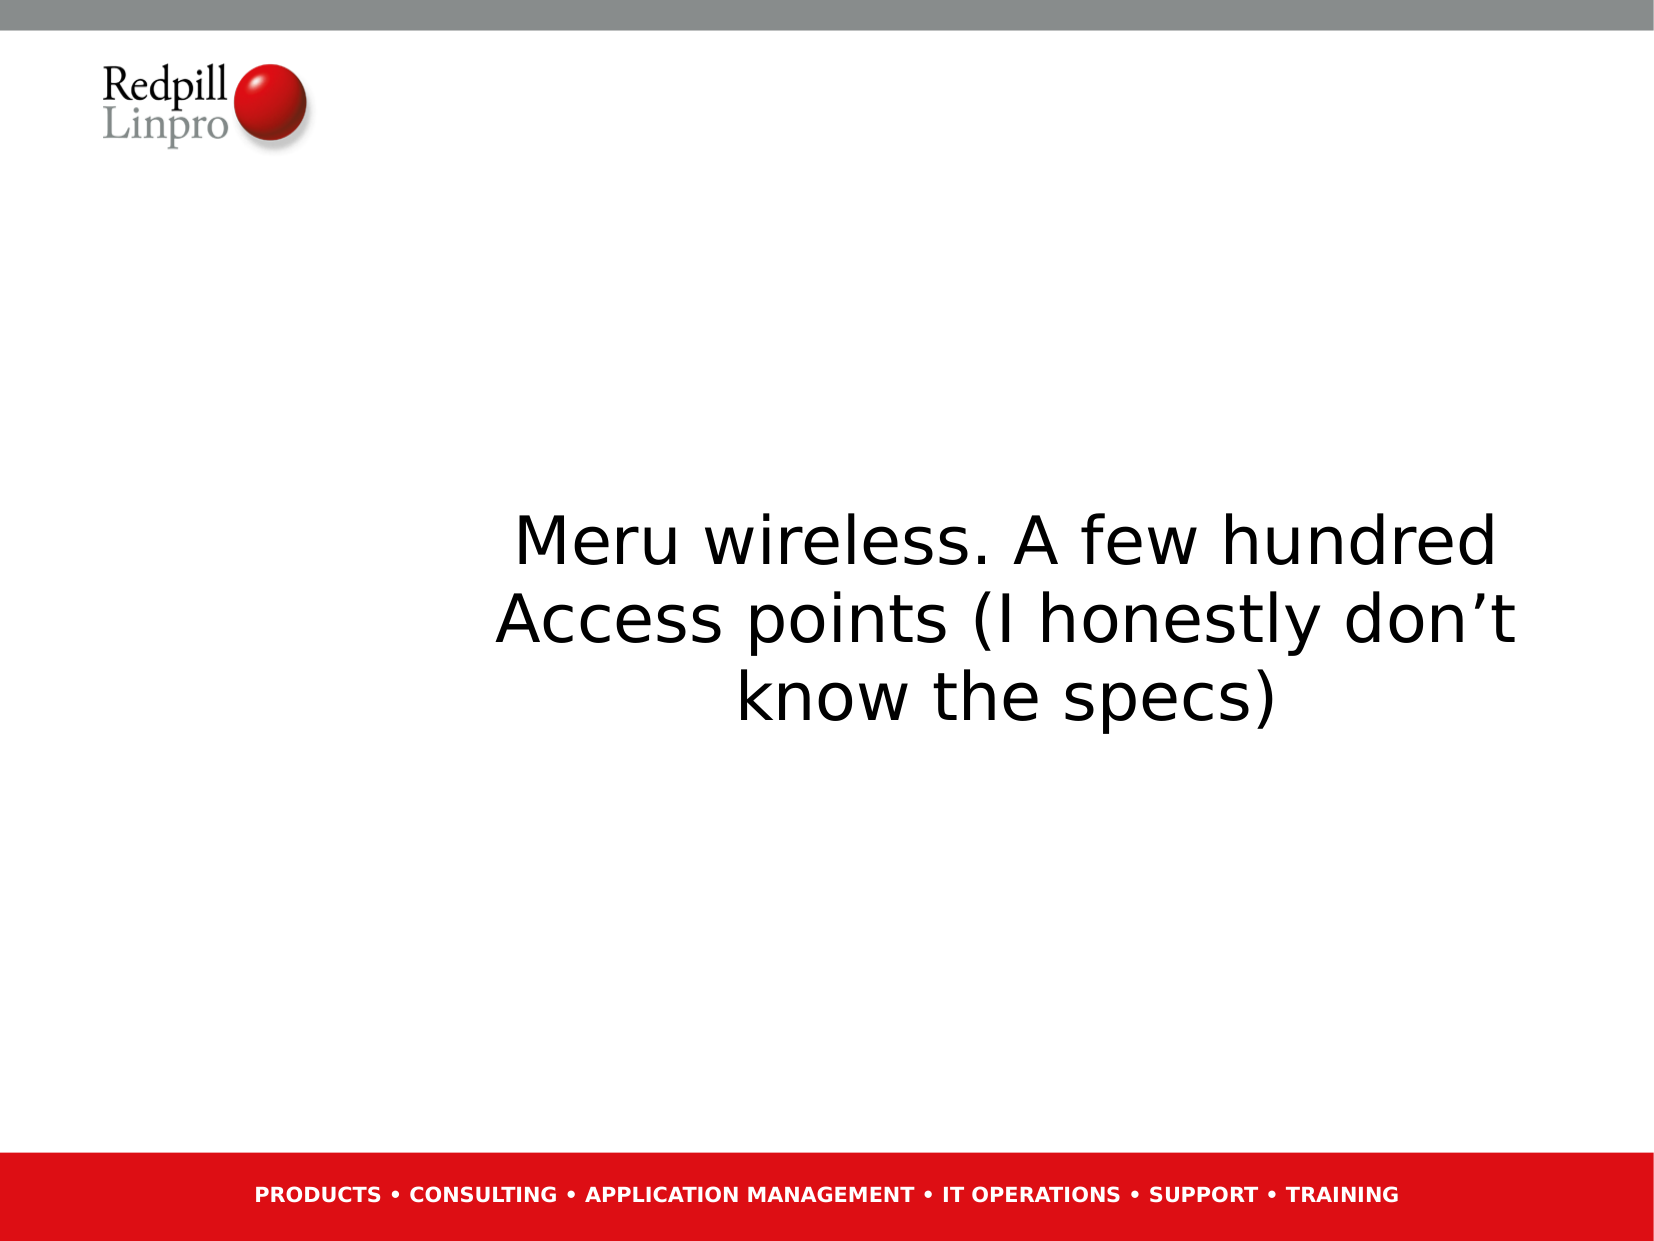

# Meru wireless. A few hundred Access points (I honestly don’t know the specs)